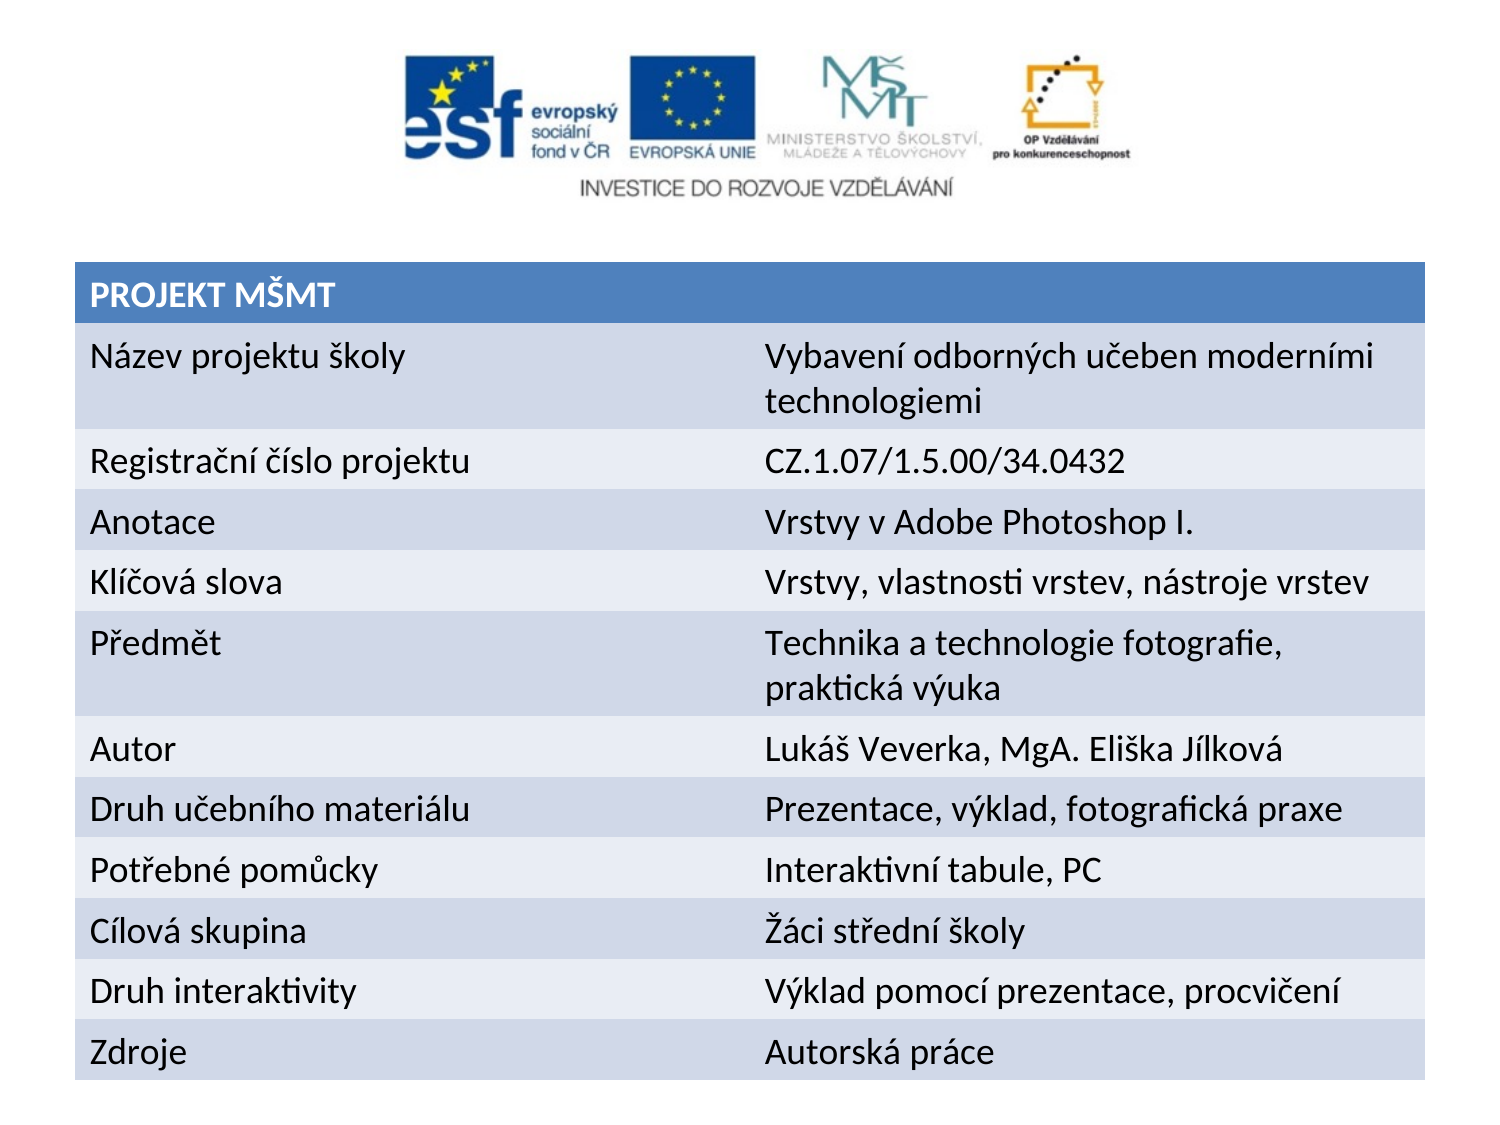

| PROJEKT MŠMT | |
| --- | --- |
| Název projektu školy | Vybavení odborných učeben moderními technologiemi |
| Registrační číslo projektu | CZ.1.07/1.5.00/34.0432 |
| Anotace | Vrstvy v Adobe Photoshop I. |
| Klíčová slova | Vrstvy, vlastnosti vrstev, nástroje vrstev |
| Předmět | Technika a technologie fotografie, praktická výuka |
| Autor | Lukáš Veverka, MgA. Eliška Jílková |
| Druh učebního materiálu | Prezentace, výklad, fotografická praxe |
| Potřebné pomůcky | Interaktivní tabule, PC |
| Cílová skupina | Žáci střední školy |
| Druh interaktivity | Výklad pomocí prezentace, procvičení |
| Zdroje | Autorská práce |